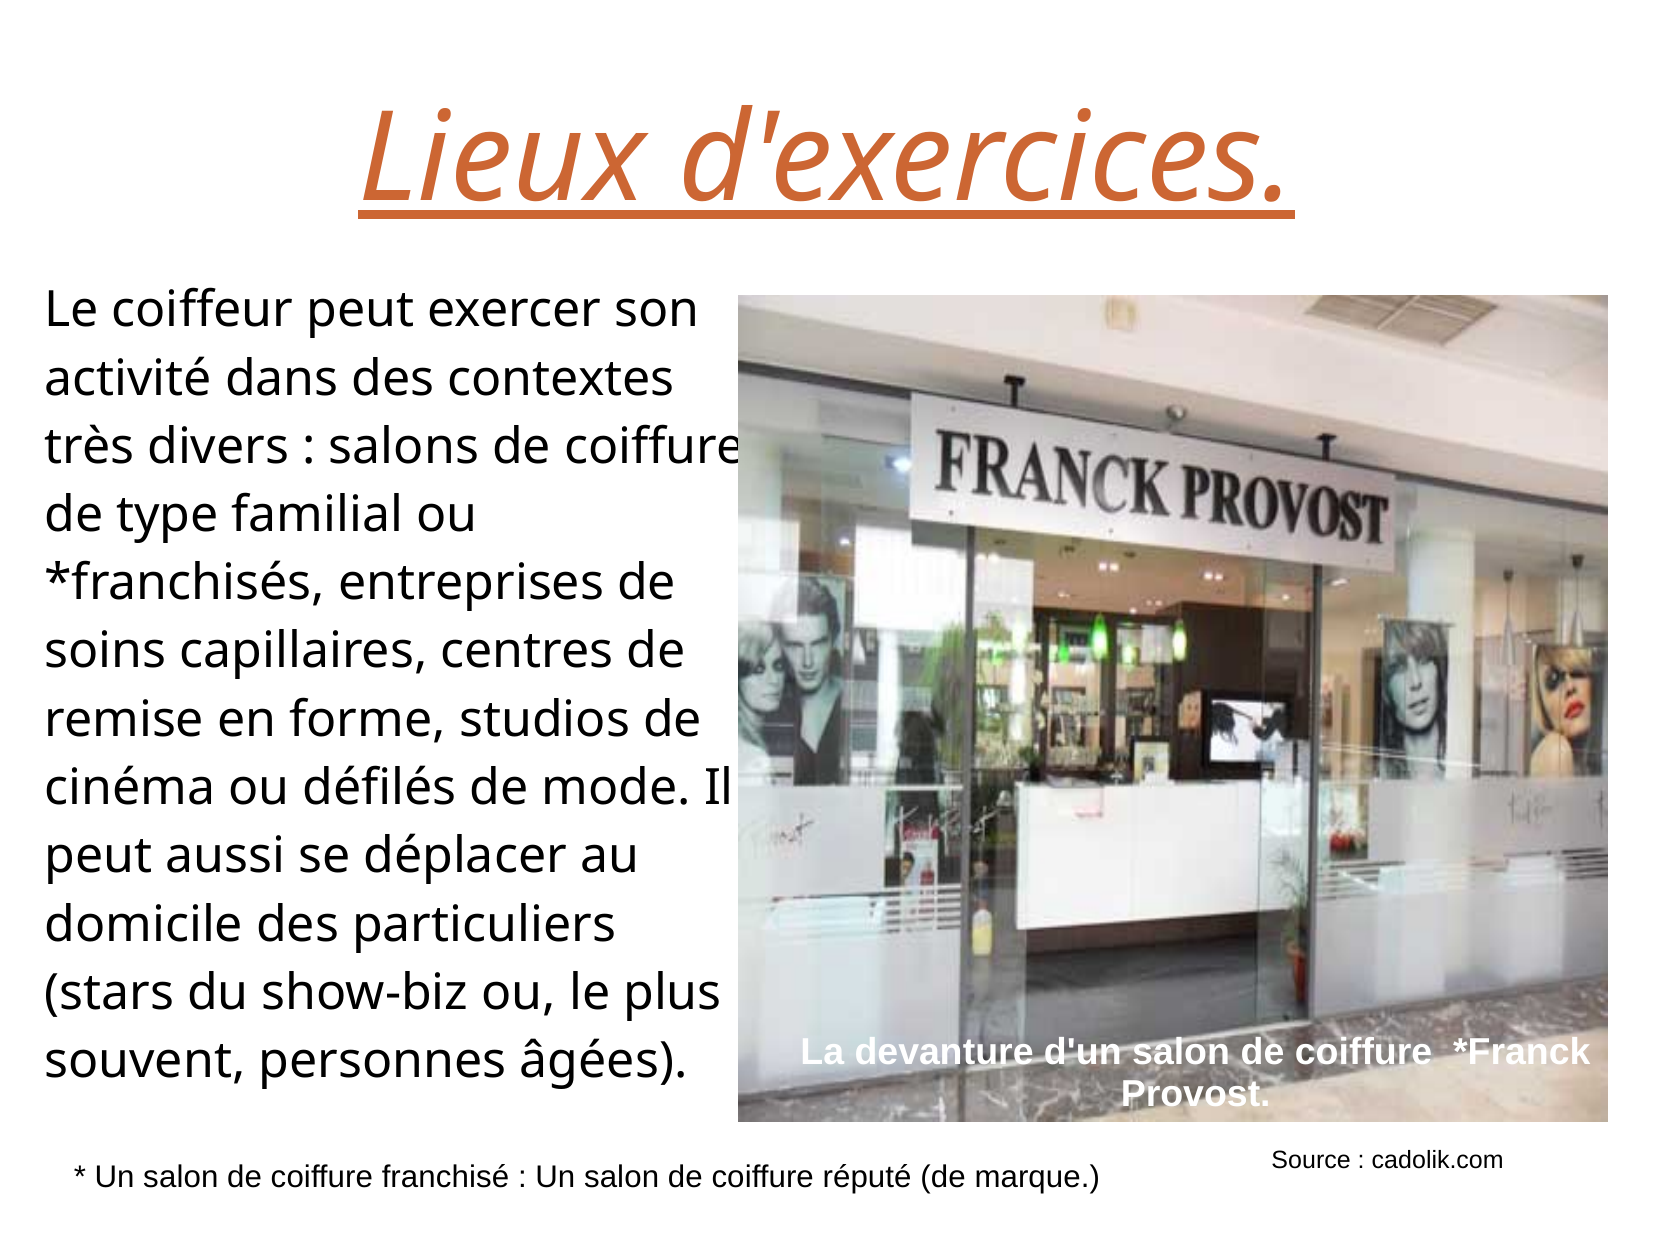

Lieux d'exercices.
Le coiffeur peut exercer son activité dans des contextes très divers : salons de coiffure de type familial ou *franchisés, entreprises de soins capillaires, centres de remise en forme, studios de cinéma ou défilés de mode. Il peut aussi se déplacer au domicile des particuliers (stars du show-biz ou, le plus souvent, personnes âgées).
La devanture d'un salon de coiffure *Franck Provost.
Source : cadolik.com
* Un salon de coiffure franchisé : Un salon de coiffure réputé (de marque.)